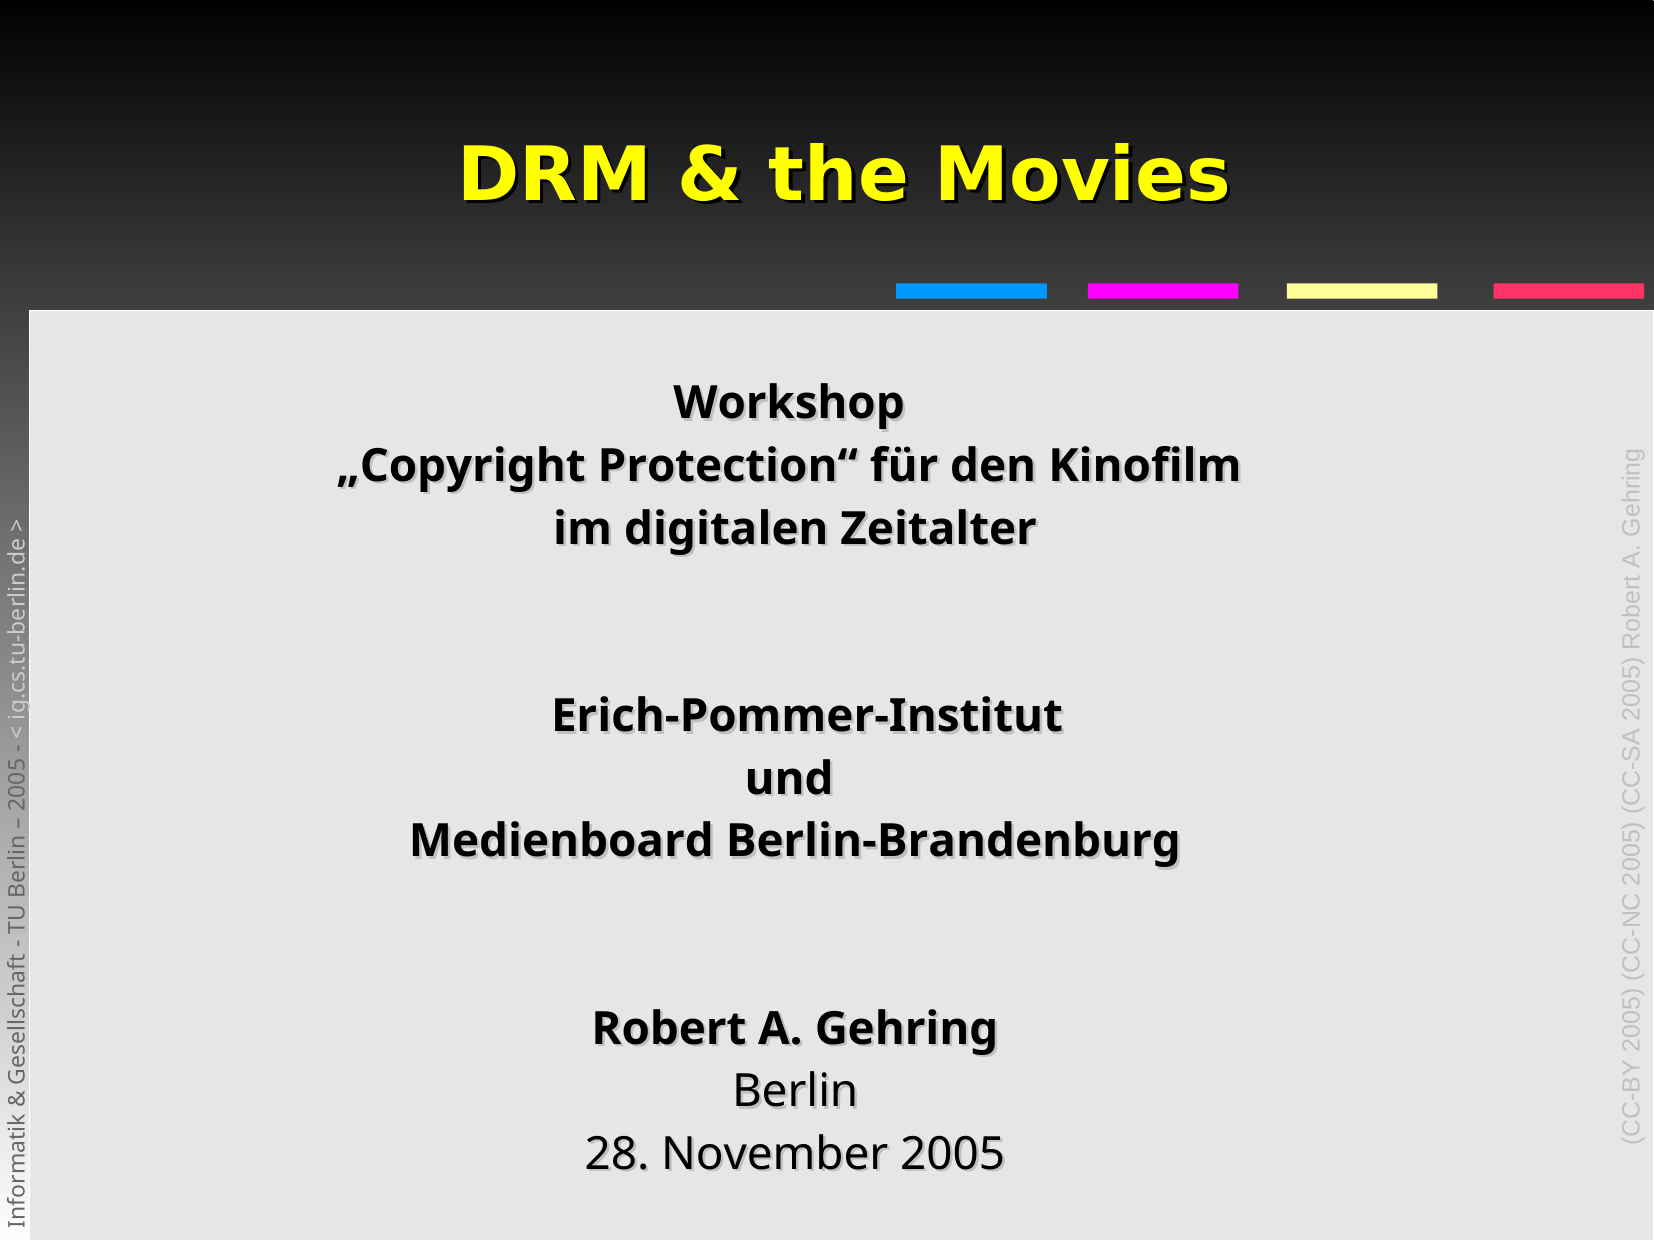

# DRM & the Movies
Workshop
„Copyright Protection“ für den Kinofilm
im digitalen Zeitalter
Erich-Pommer-Institut
und
Medienboard Berlin-Brandenburg
Robert A. Gehring
Berlin
28. November 2005
(CC-BY 2005) (CC-NC 2005) (CC-SA 2005) Robert A. Gehring